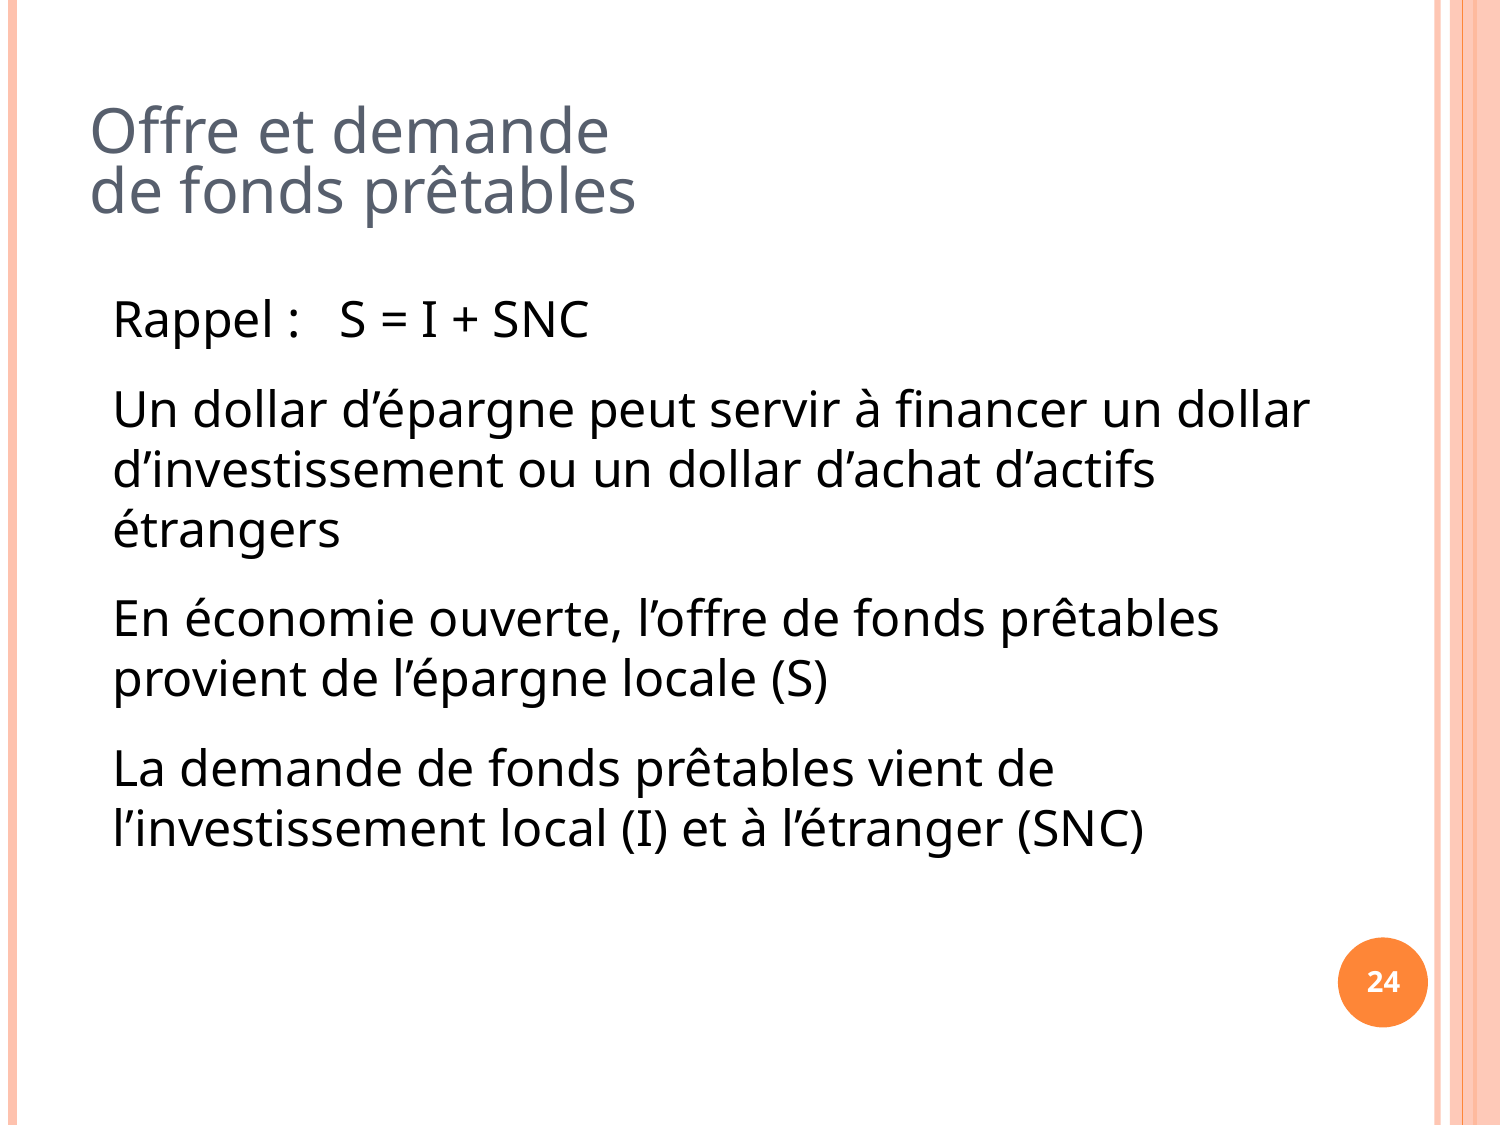

# Offre et demande de fonds prêtables
Rappel : S = I + SNC
Un dollar d’épargne peut servir à financer un dollar d’investissement ou un dollar d’achat d’actifs étrangers
En économie ouverte, l’offre de fonds prêtables provient de l’épargne locale (S)
La demande de fonds prêtables vient de l’investissement local (I) et à l’étranger (SNC)